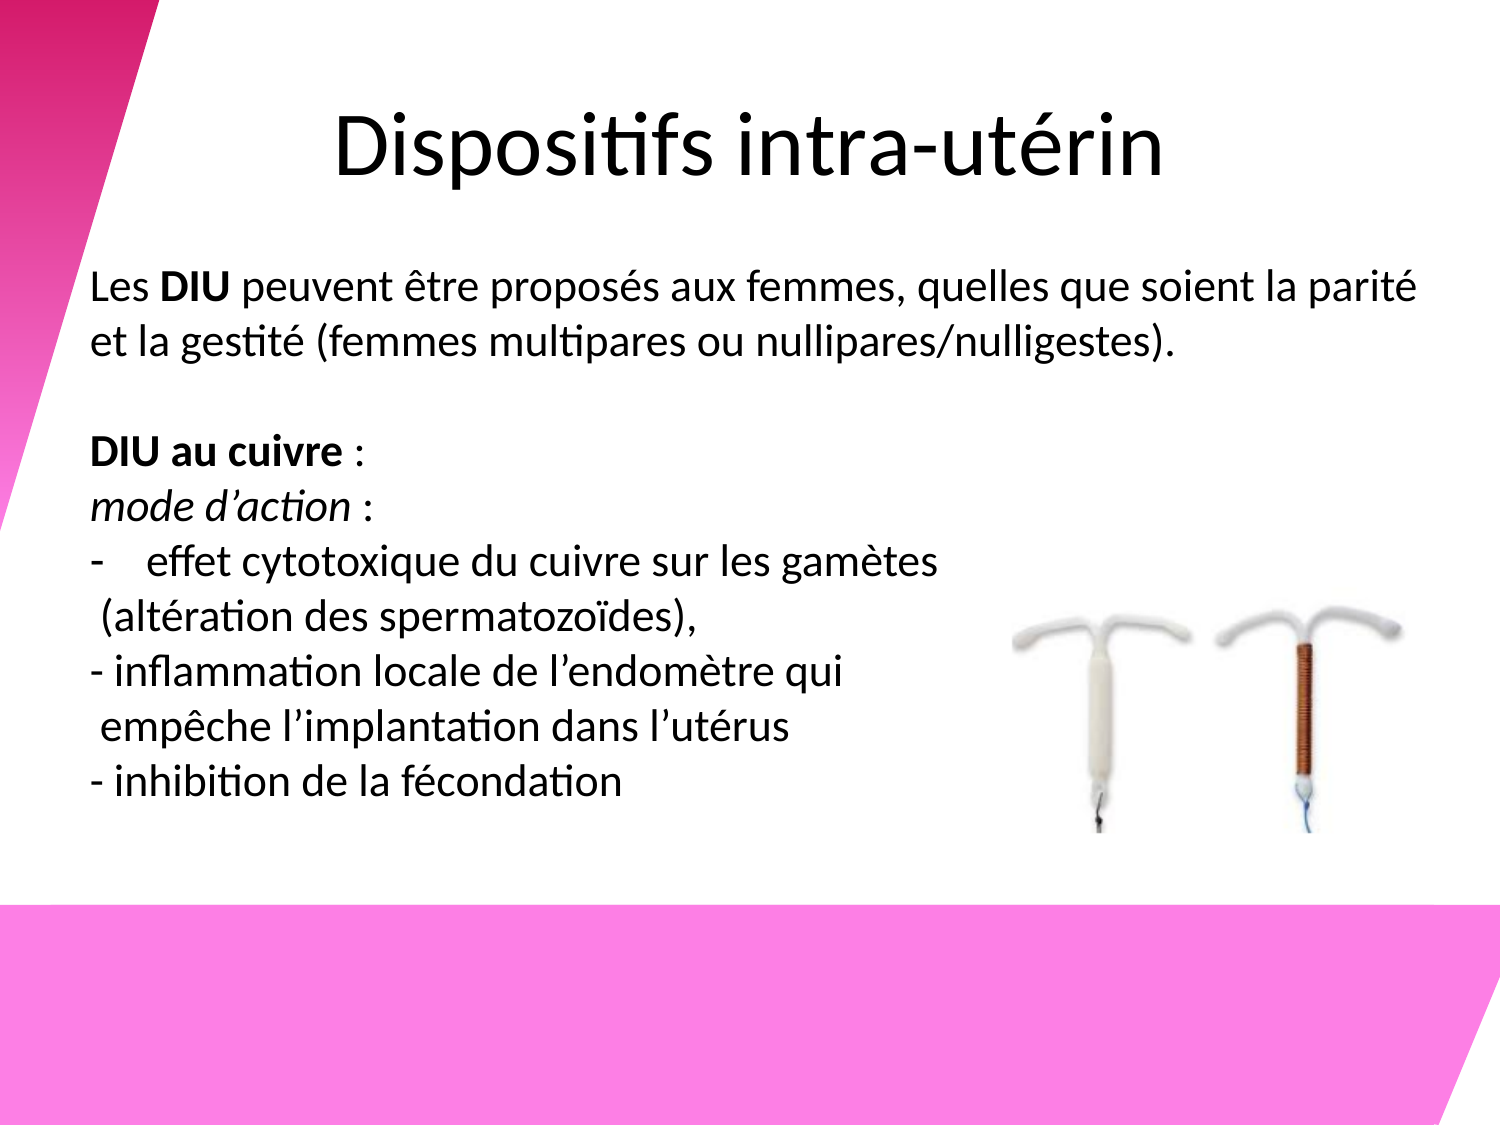

# Dispositifs intra-utérin
Les DIU peuvent être proposés aux femmes, quelles que soient la parité
et la gestité (femmes multipares ou nullipares/nulligestes).
DIU au cuivre :
mode d’action :
effet cytotoxique du cuivre sur les gamètes
 (altération des spermatozoïdes),
- inflammation locale de l’endomètre qui
 empêche l’implantation dans l’utérus
- inhibition de la fécondation